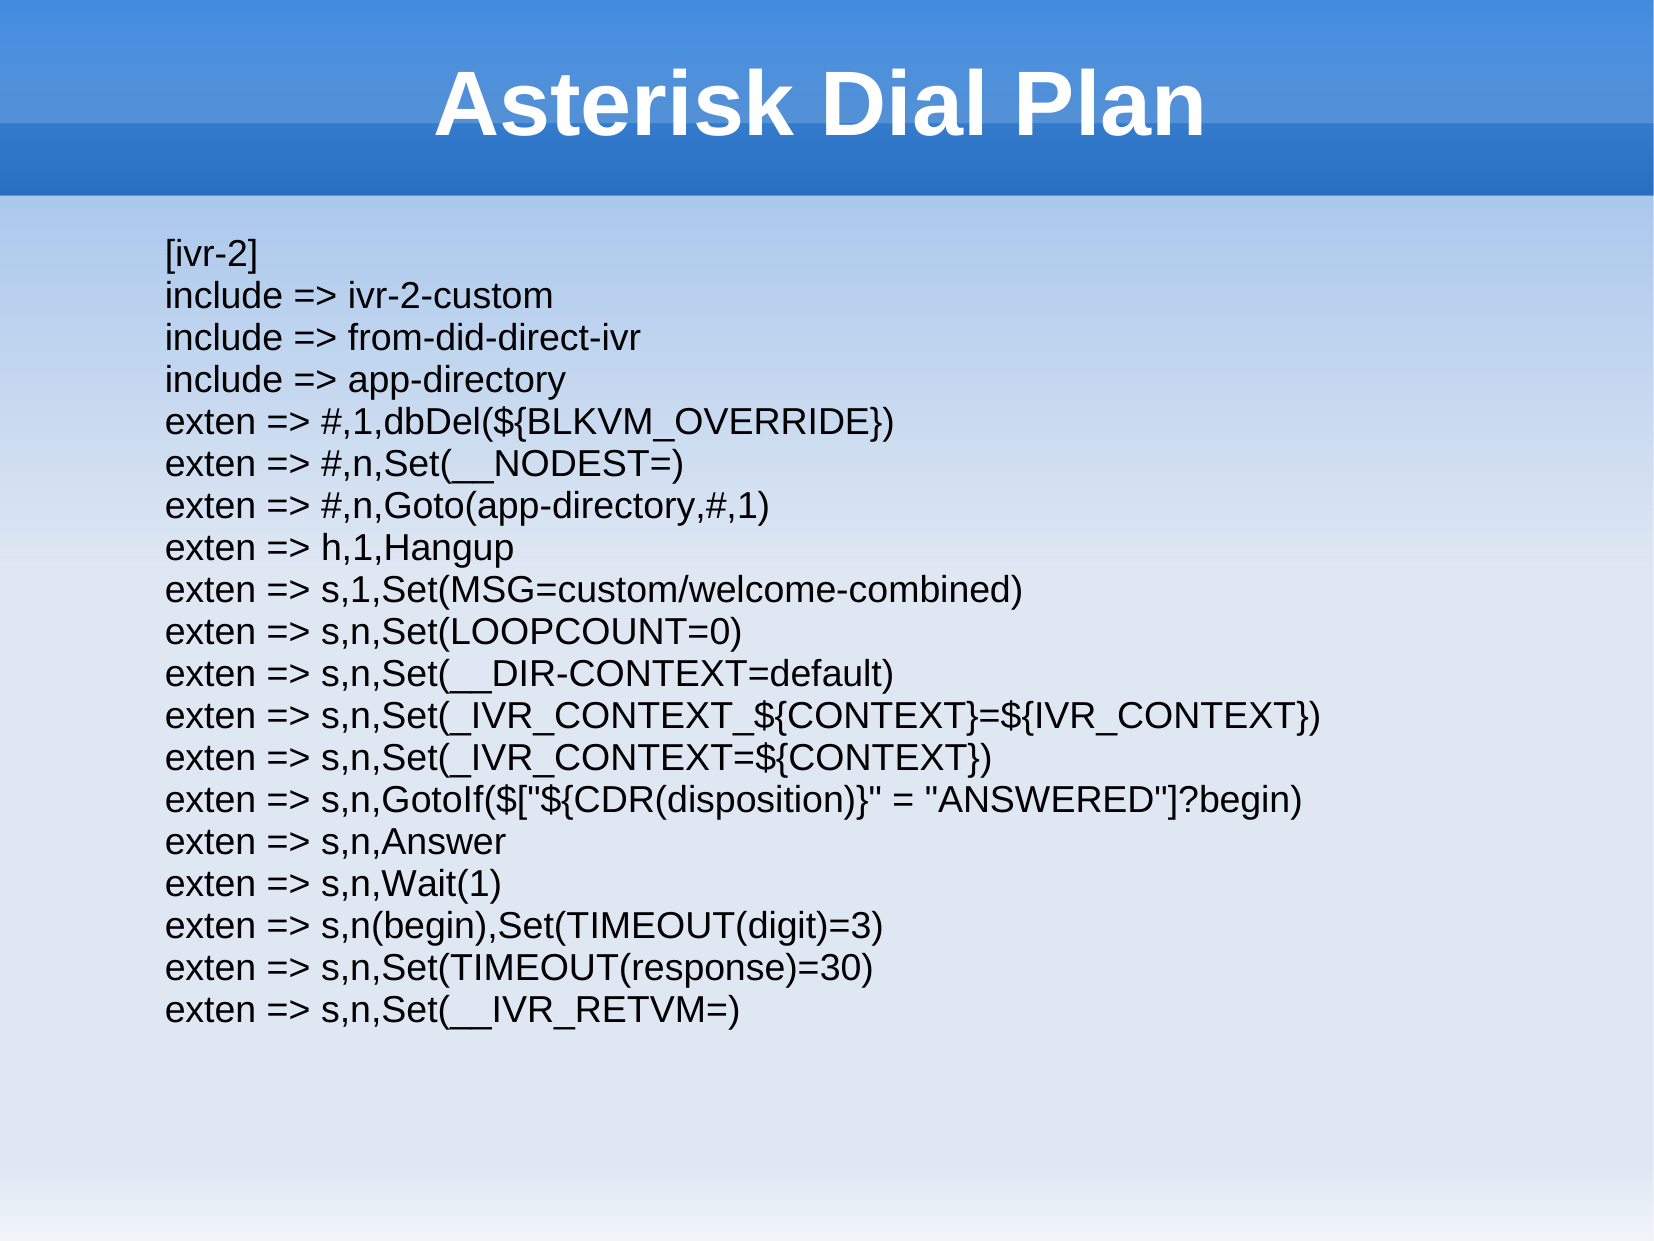

# Asterisk Dial Plan
[ivr-2]
include => ivr-2-custom
include => from-did-direct-ivr
include => app-directory
exten => #,1,dbDel(${BLKVM_OVERRIDE})
exten => #,n,Set(__NODEST=)
exten => #,n,Goto(app-directory,#,1)
exten => h,1,Hangup
exten => s,1,Set(MSG=custom/welcome-combined)
exten => s,n,Set(LOOPCOUNT=0)
exten => s,n,Set(__DIR-CONTEXT=default)
exten => s,n,Set(_IVR_CONTEXT_${CONTEXT}=${IVR_CONTEXT})
exten => s,n,Set(_IVR_CONTEXT=${CONTEXT})
exten => s,n,GotoIf($["${CDR(disposition)}" = "ANSWERED"]?begin)
exten => s,n,Answer
exten => s,n,Wait(1)
exten => s,n(begin),Set(TIMEOUT(digit)=3)
exten => s,n,Set(TIMEOUT(response)=30)
exten => s,n,Set(__IVR_RETVM=)